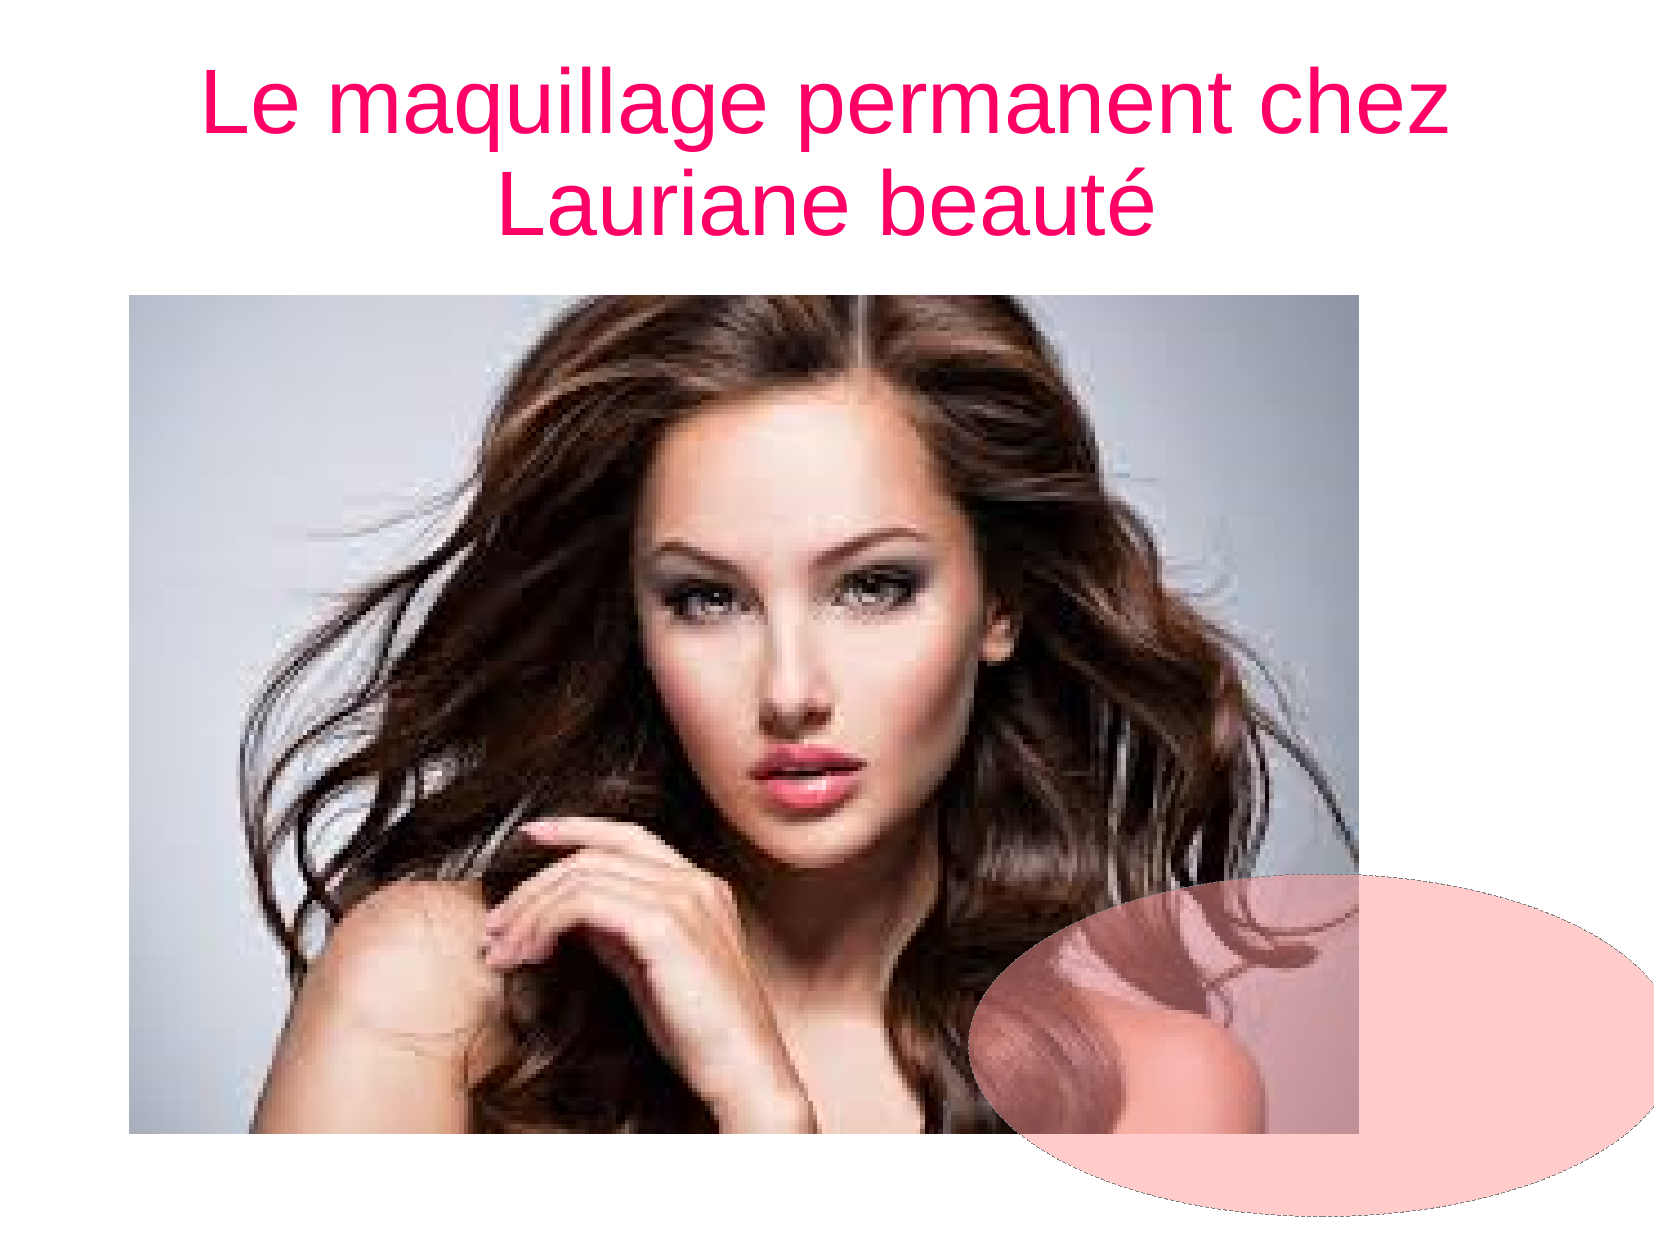

# Le maquillage permanent chez Lauriane beauté
Un aperçu ?
Un aperçu ?